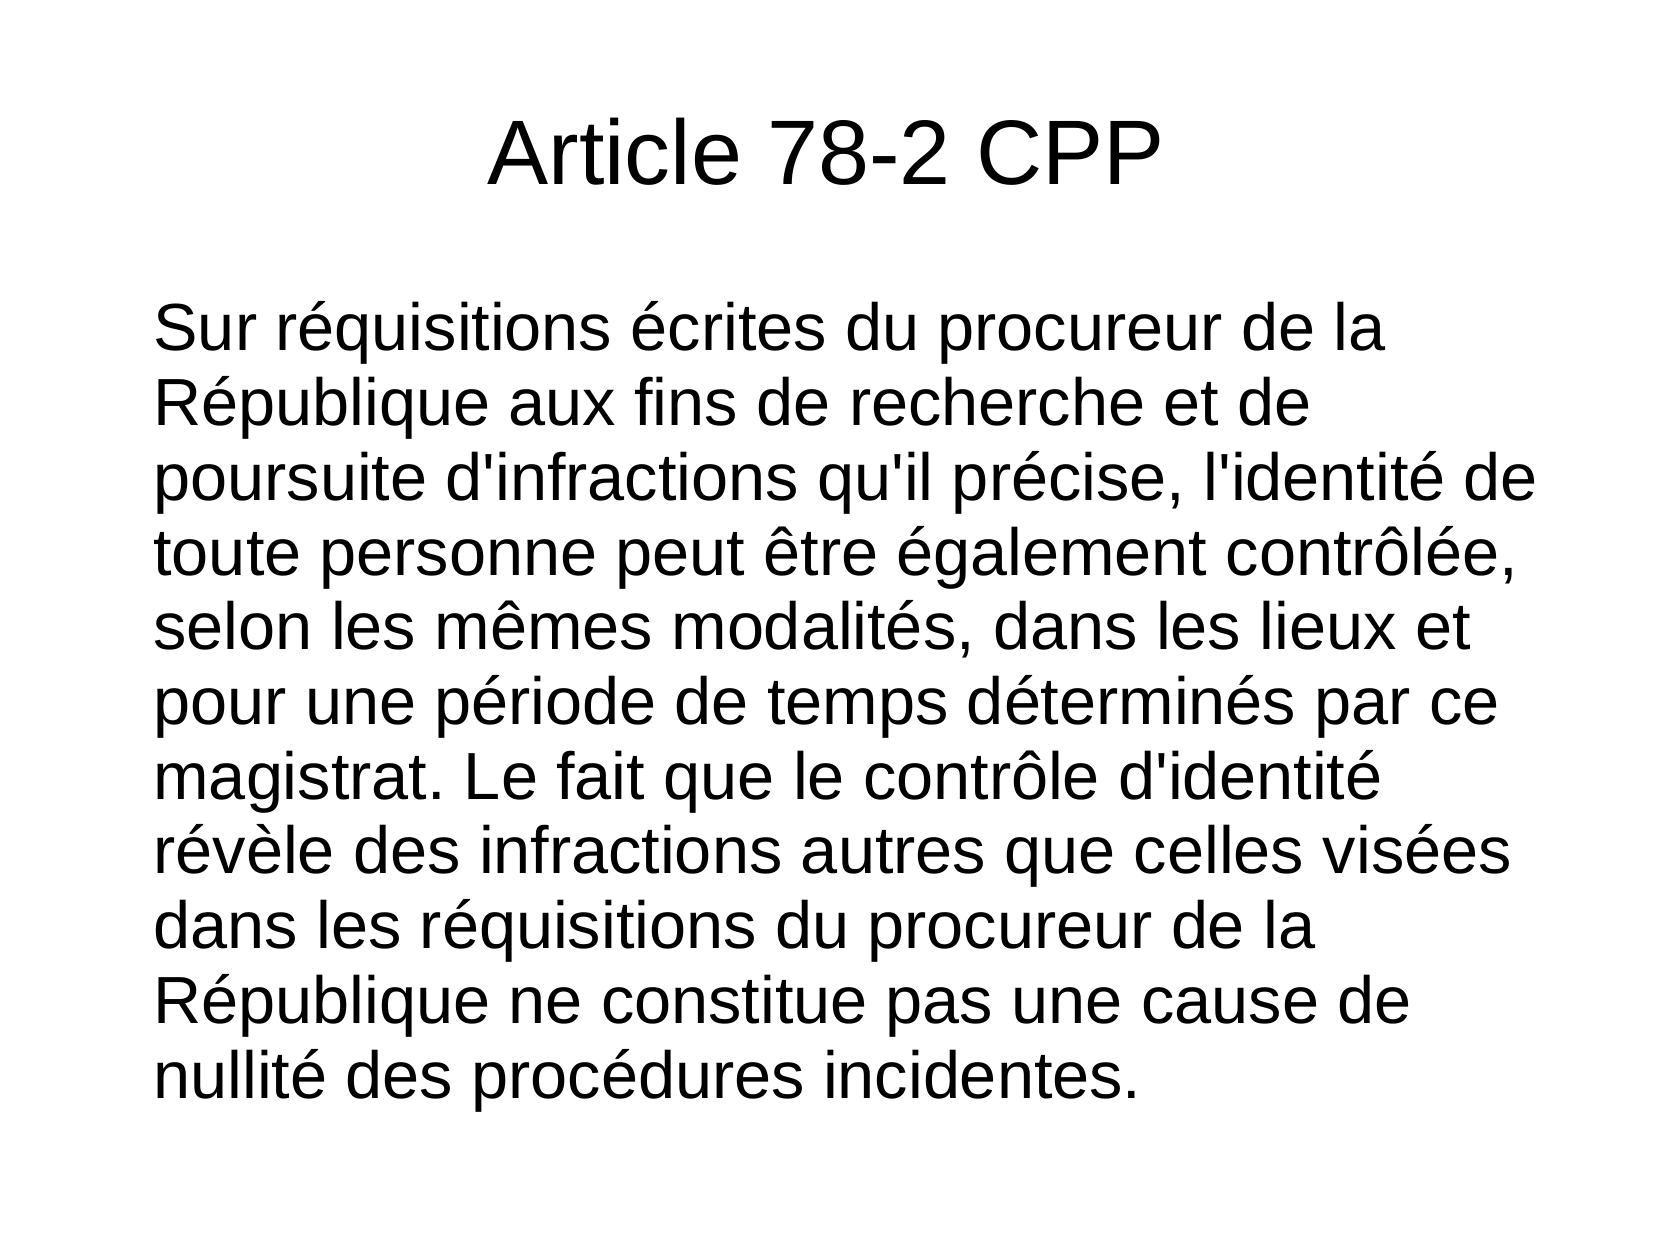

# Article 78-2 CPP
Sur réquisitions écrites du procureur de la République aux fins de recherche et de poursuite d'infractions qu'il précise, l'identité de toute personne peut être également contrôlée, selon les mêmes modalités, dans les lieux et pour une période de temps déterminés par ce magistrat. Le fait que le contrôle d'identité révèle des infractions autres que celles visées dans les réquisitions du procureur de la République ne constitue pas une cause de nullité des procédures incidentes.